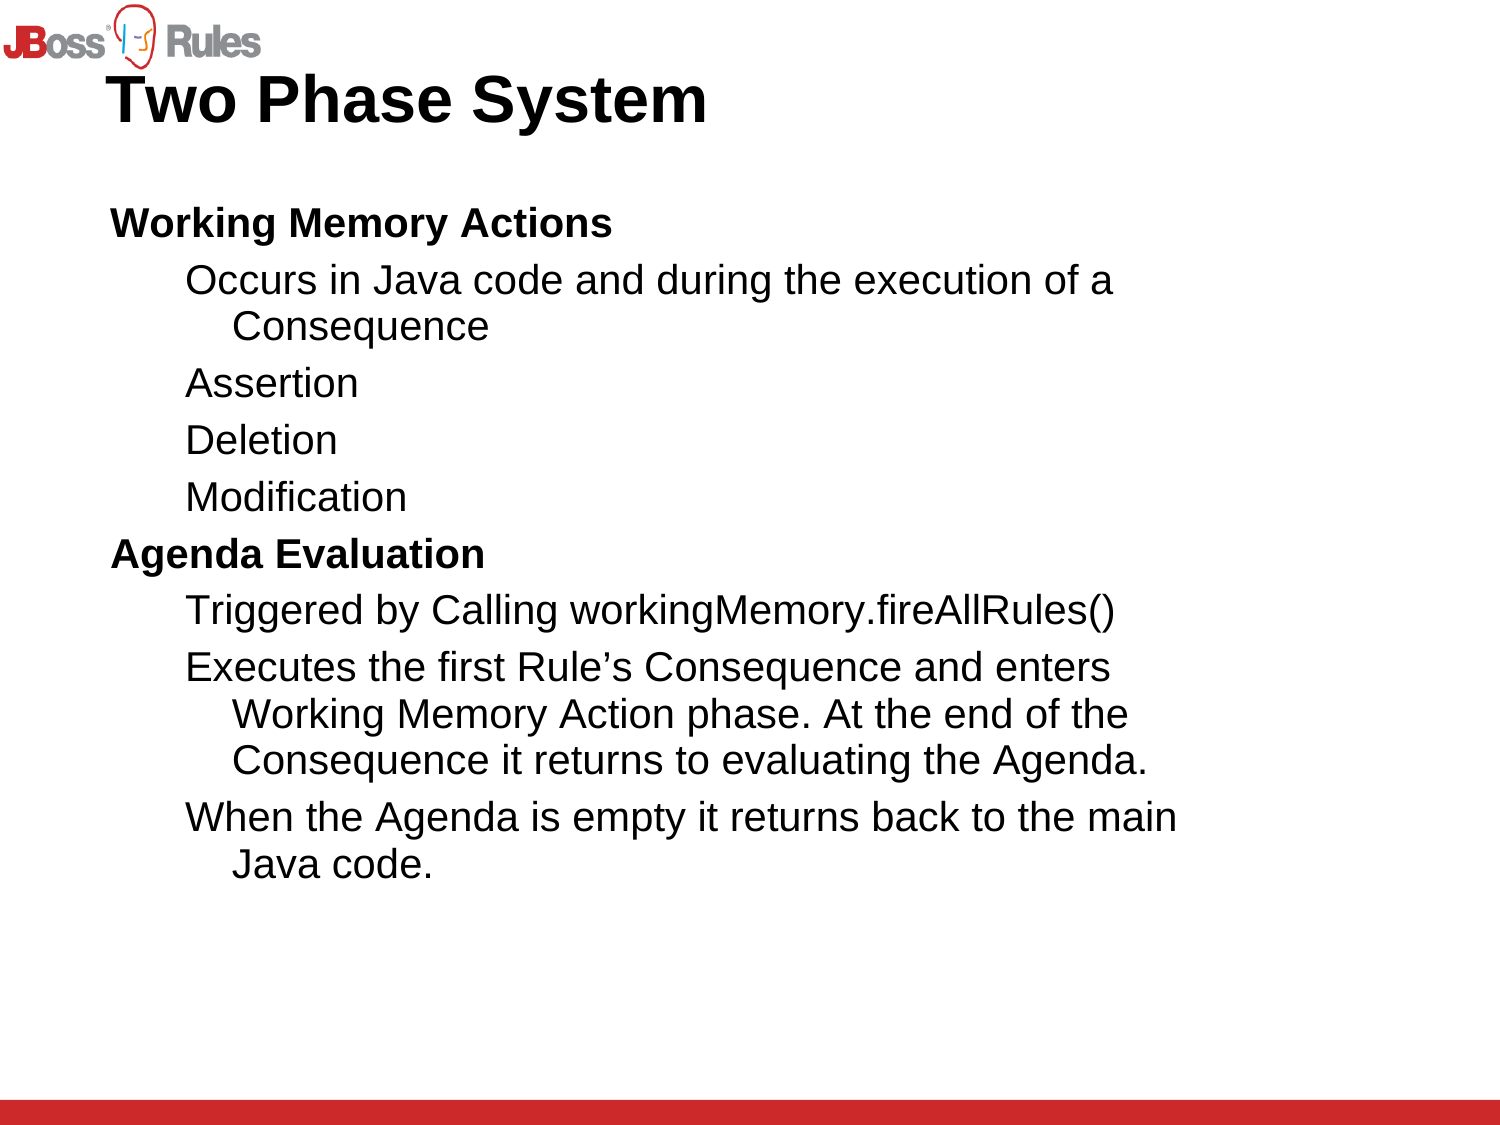

# Two Phase System
Working Memory Actions
Occurs in Java code and during the execution of a Consequence
Assertion
Deletion
Modification
Agenda Evaluation
Triggered by Calling workingMemory.fireAllRules()
Executes the first Rule’s Consequence and enters Working Memory Action phase. At the end of the Consequence it returns to evaluating the Agenda.
When the Agenda is empty it returns back to the main Java code.